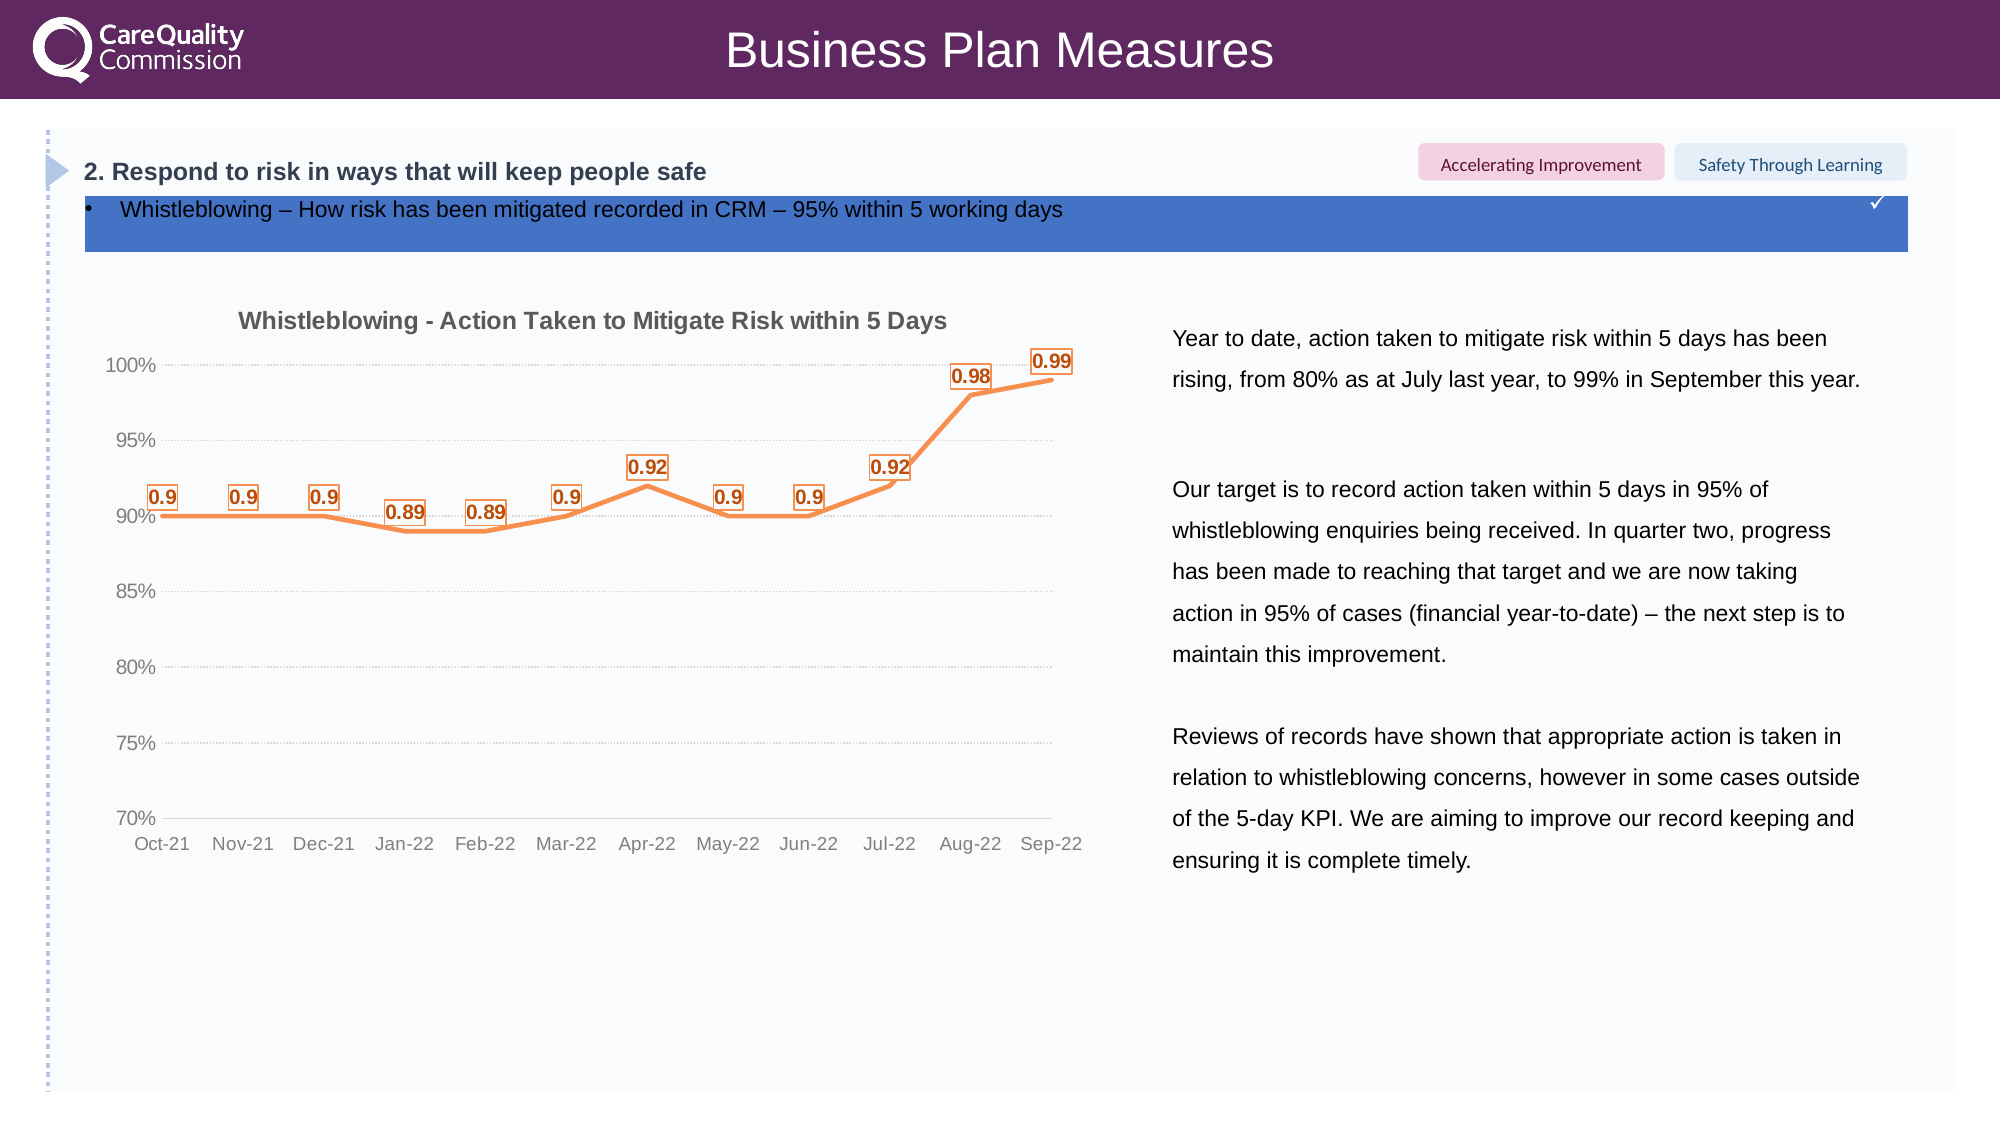

Business Plan Measures
Accelerating Improvement
Safety Through Learning
2. Respond to risk in ways that will keep people safe
| Whistleblowing – How risk has been mitigated recorded in CRM – 95% within 5 working days |  |
| --- | --- |
### Chart: Whistleblowing - Action Taken to Mitigate Risk within 5 Days
| Category | Series1 |
|---|---|
| 44470 | 0.9 |
| 44501 | 0.9 |
| 44531 | 0.9 |
| 44562 | 0.89 |
| 44593 | 0.89 |
| 44621 | 0.9 |
| 44652 | 0.92 |
| 44682 | 0.9 |
| 44713 | 0.9 |
| 44743 | 0.92 |
| 44774 | 0.98 |
| 44805 | 0.99 |Year to date, action taken to mitigate risk within 5 days has been rising, from 80% as at July last year, to 99% in September this year.
Our target is to record action taken within 5 days in 95% of whistleblowing enquiries being received. In quarter two, progress has been made to reaching that target and we are now taking action in 95% of cases (financial year-to-date) – the next step is to maintain this improvement.
Reviews of records have shown that appropriate action is taken in relation to whistleblowing concerns, however in some cases outside of the 5-day KPI. We are aiming to improve our record keeping and ensuring it is complete timely.